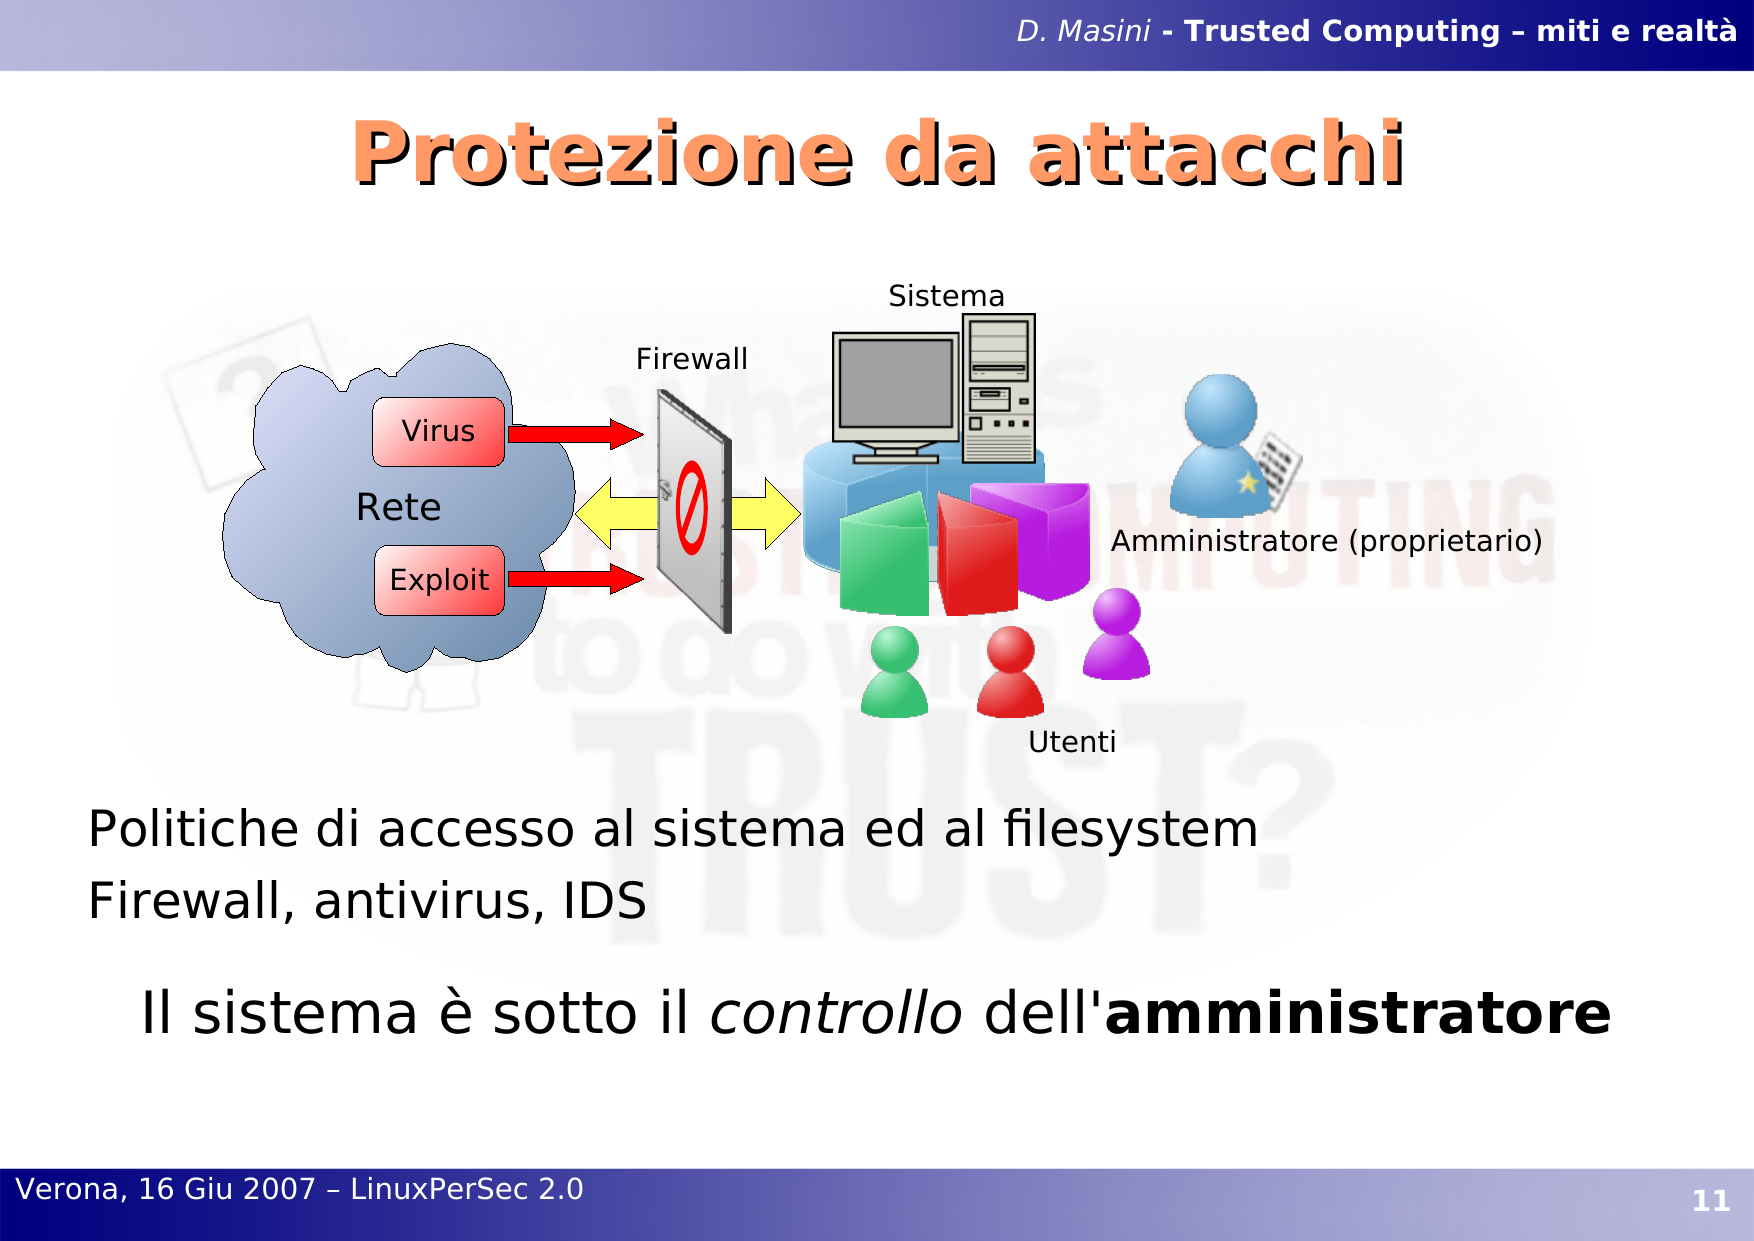

# Protezione da attacchi
Sistema
Rete
Firewall
Virus
Amministratore (proprietario)
Exploit
Utenti
Politiche di accesso al sistema ed al filesystem
Firewall, antivirus, IDS
Il sistema è sotto il controllo dell'amministratore